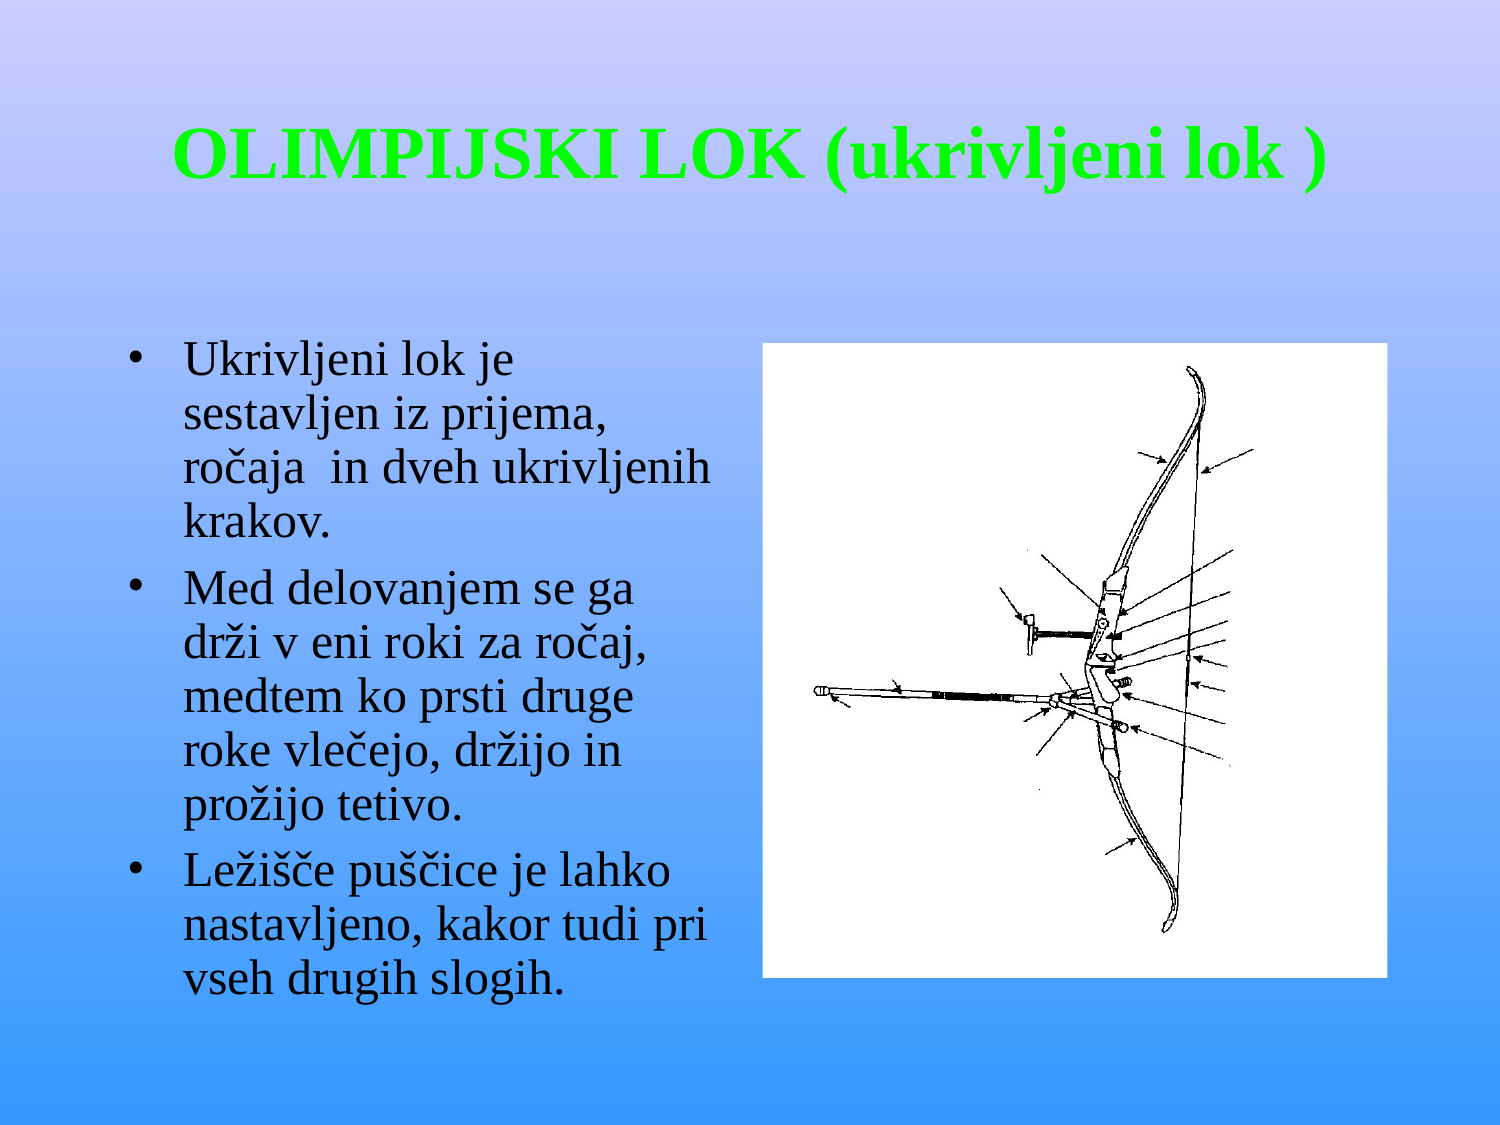

# OLIMPIJSKI LOK (ukrivljeni lok )
Ukrivljeni lok je sestavljen iz prijema, ročaja in dveh ukrivljenih krakov.
Med delovanjem se ga drži v eni roki za ročaj, medtem ko prsti druge roke vlečejo, držijo in prožijo tetivo.
Ležišče puščice je lahko nastavljeno, kakor tudi pri vseh drugih slogih.